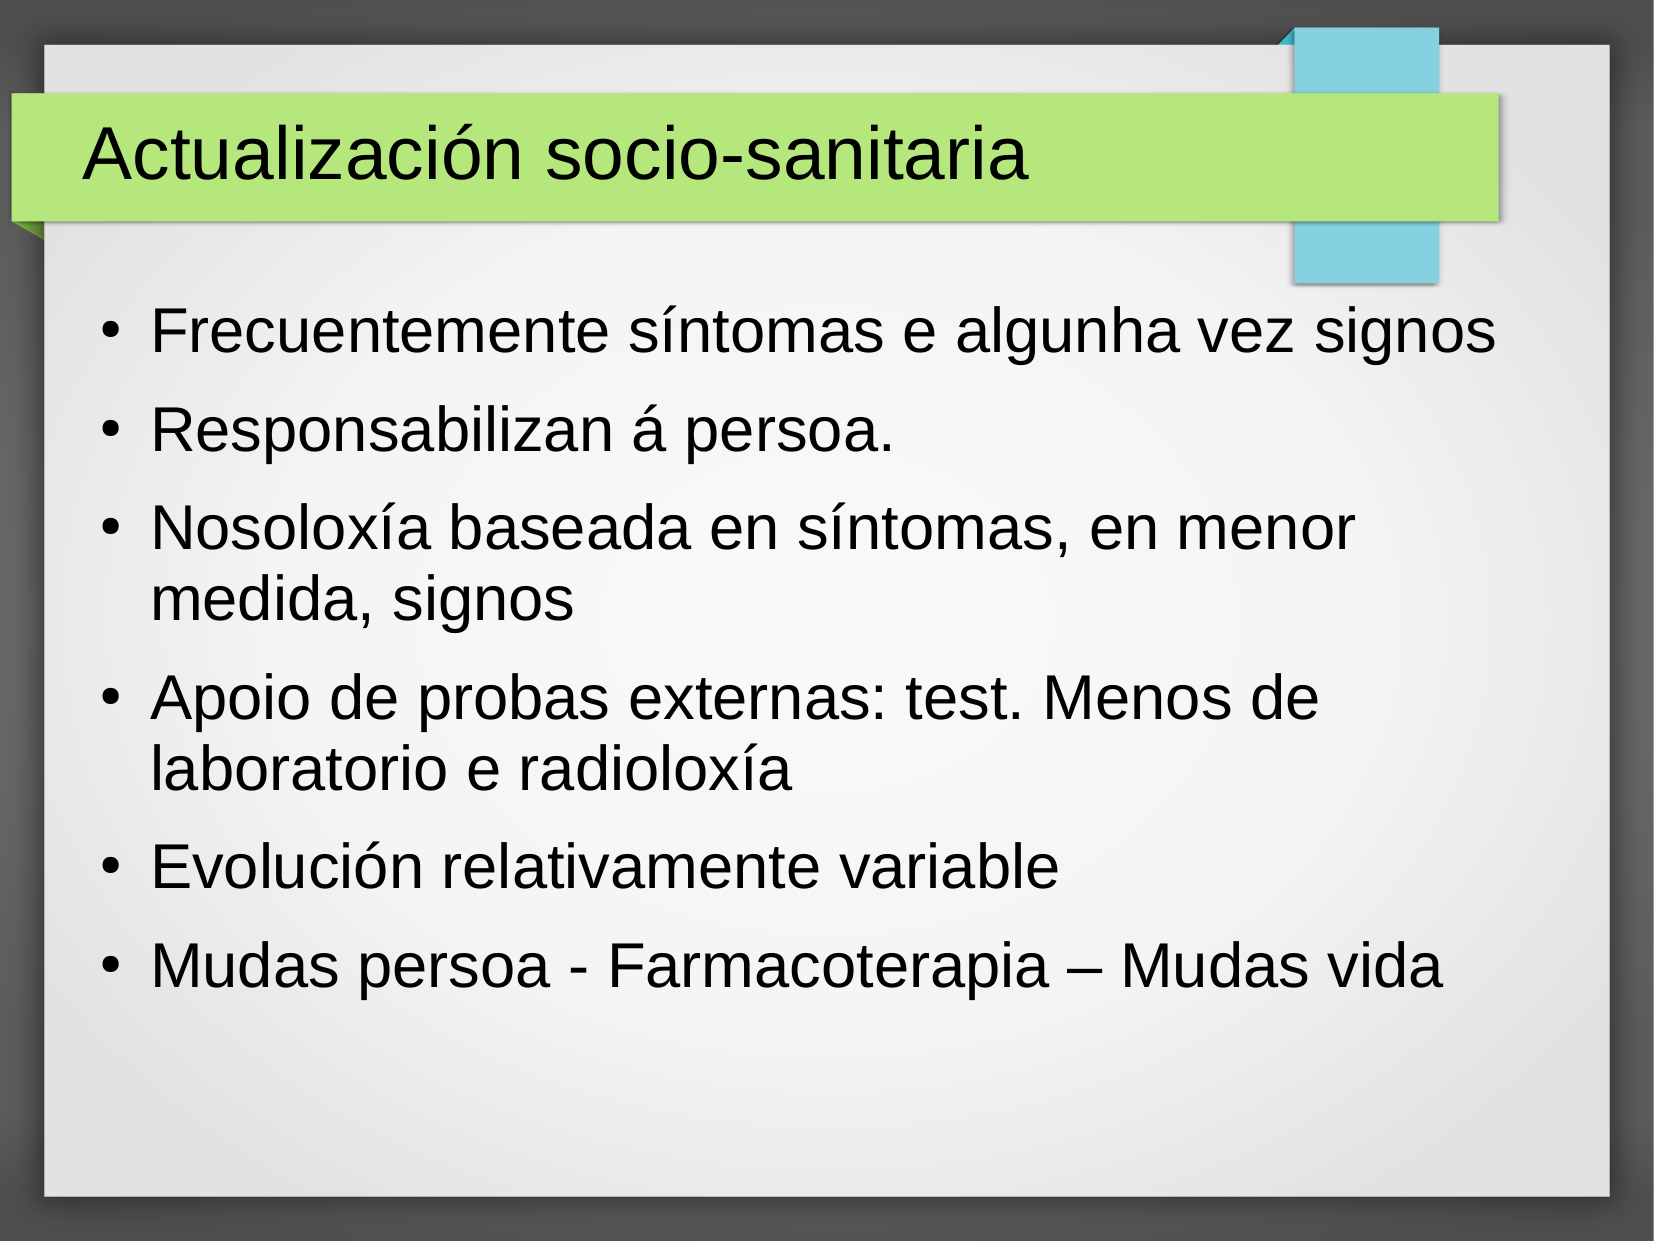

# Actualización socio-sanitaria
Frecuentemente síntomas e algunha vez signos
Responsabilizan á persoa.
Nosoloxía baseada en síntomas, en menor medida, signos
Apoio de probas externas: test. Menos de laboratorio e radioloxía
Evolución relativamente variable
Mudas persoa - Farmacoterapia – Mudas vida